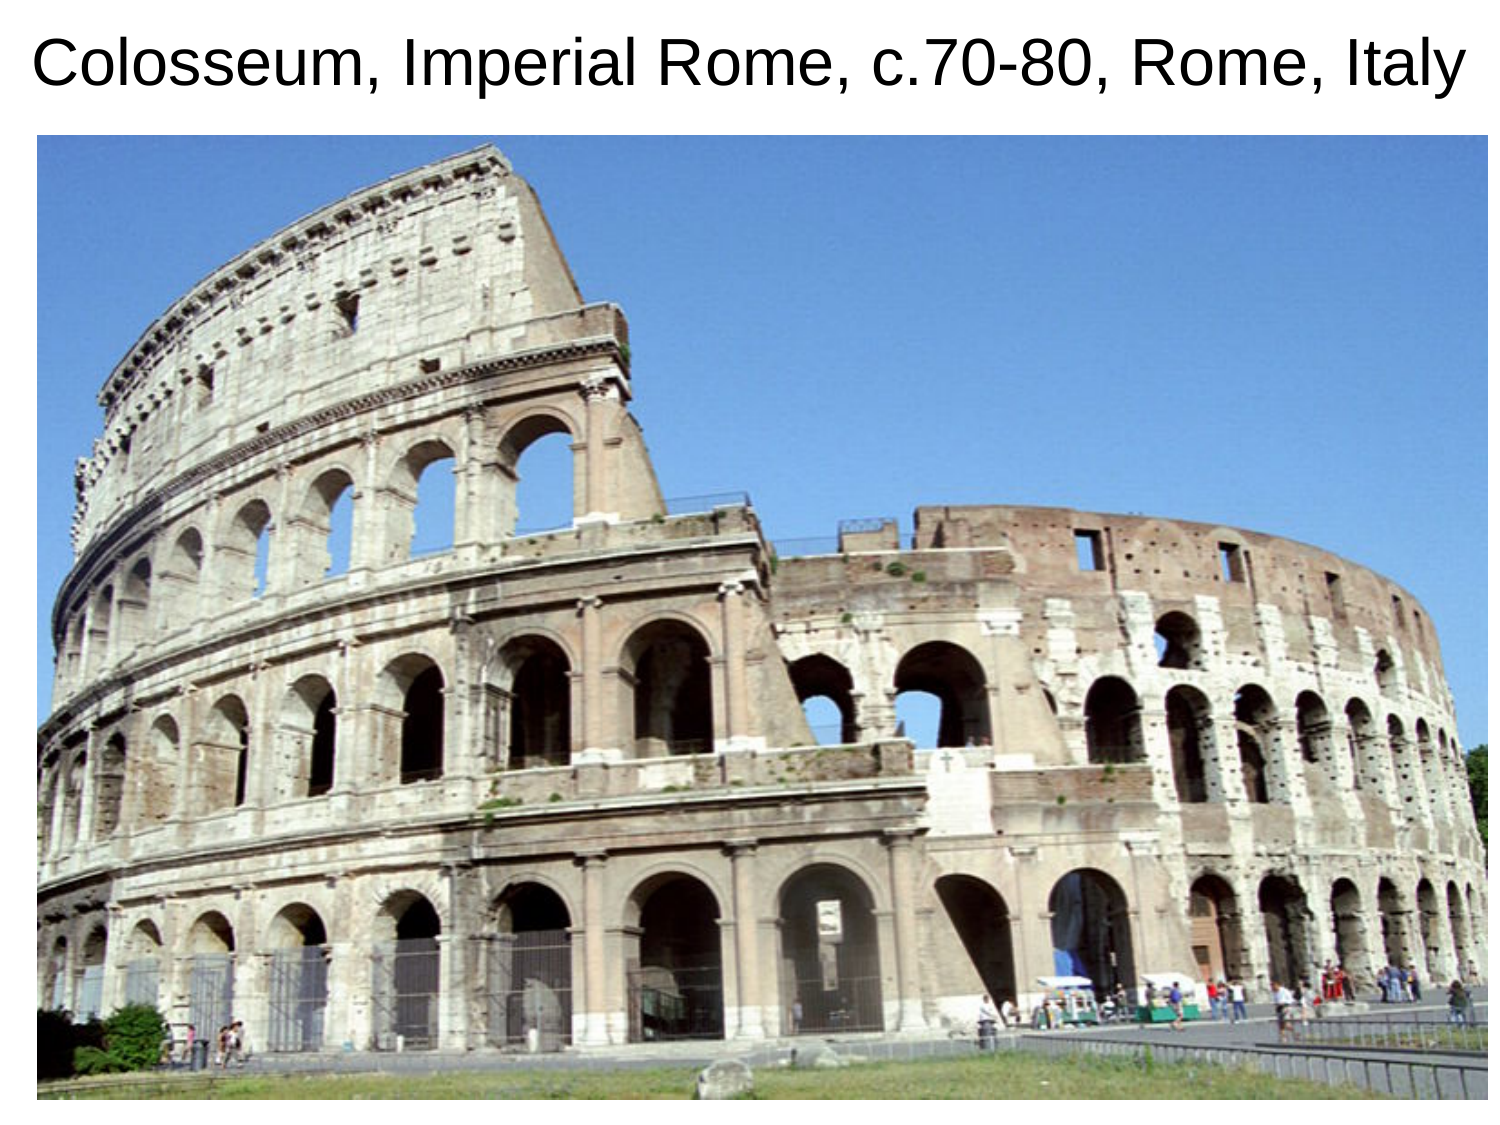

# Colosseum, Imperial Rome, c.70-80, Rome, Italy